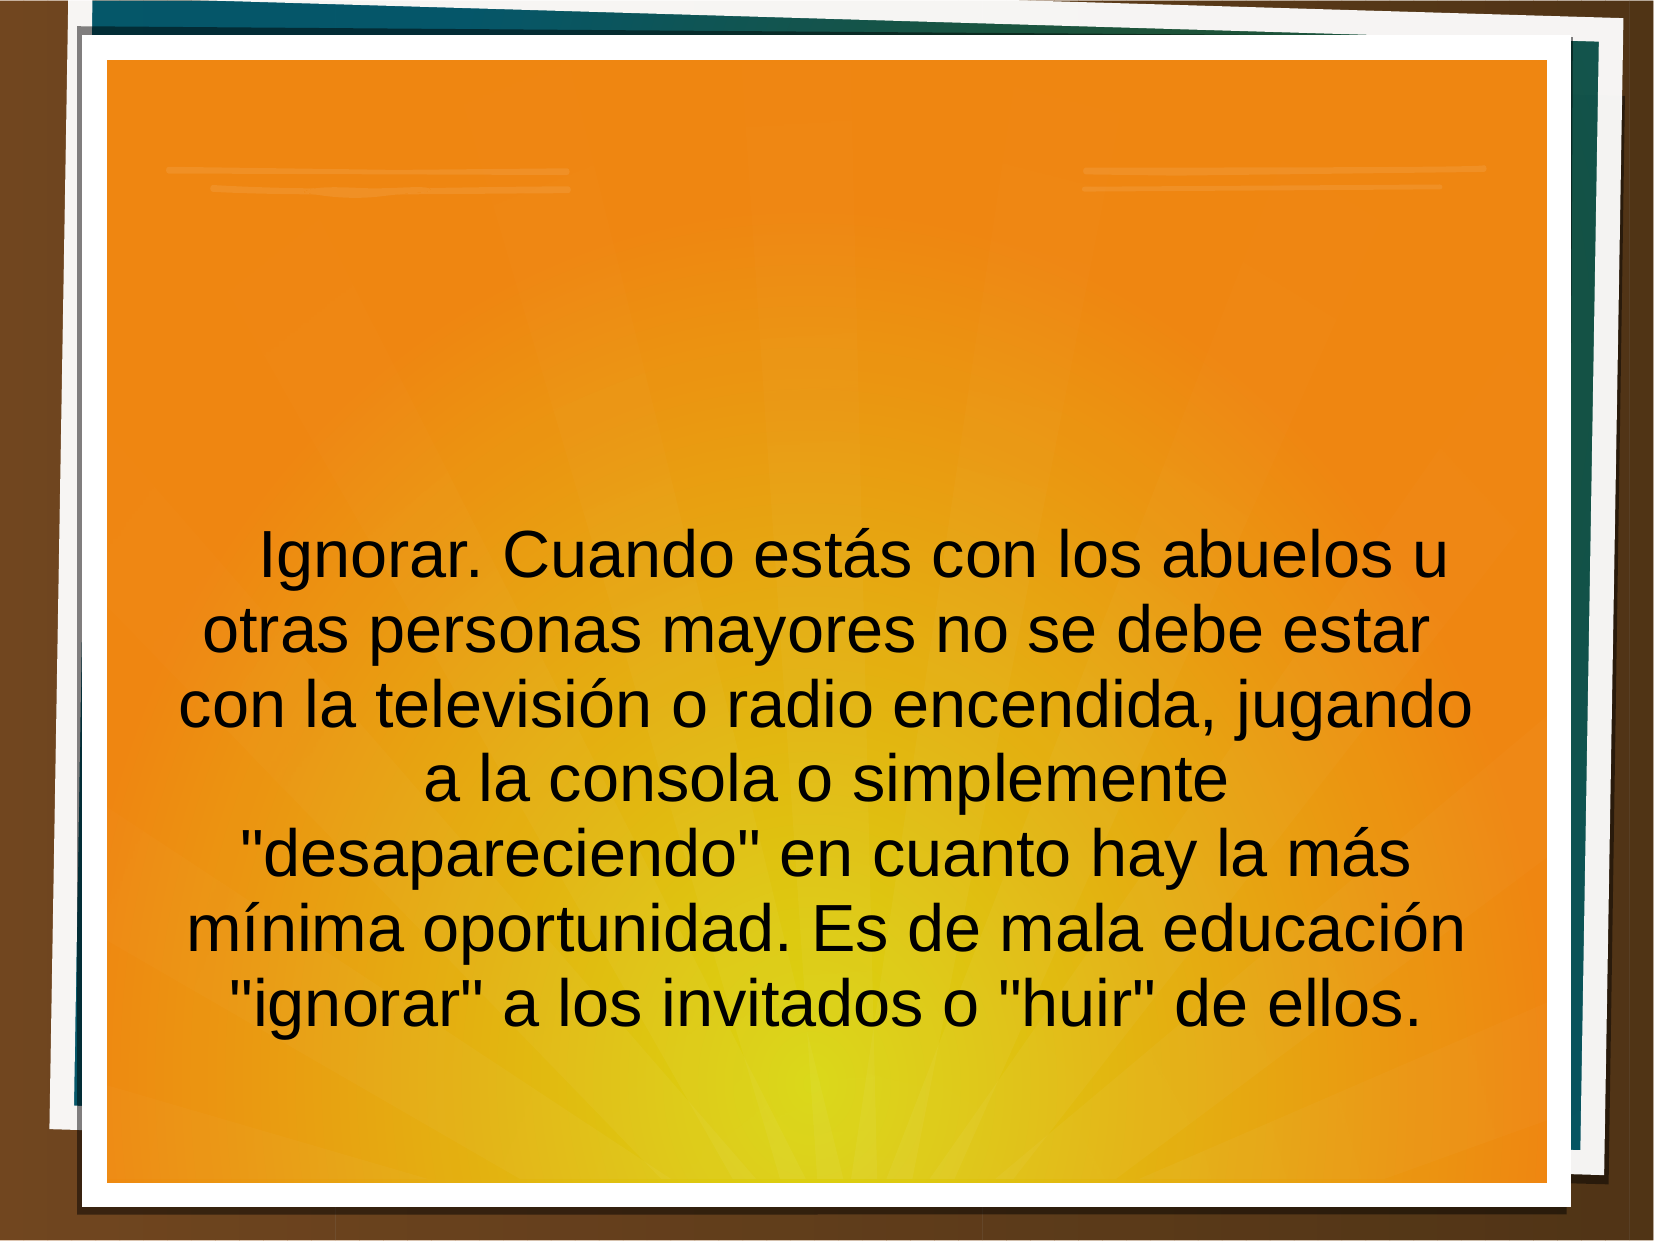

#
 Ignorar. Cuando estás con los abuelos u otras personas mayores no se debe estar con la televisión o radio encendida, jugando a la consola o simplemente "desapareciendo" en cuanto hay la más mínima oportunidad. Es de mala educación "ignorar" a los invitados o "huir" de ellos.